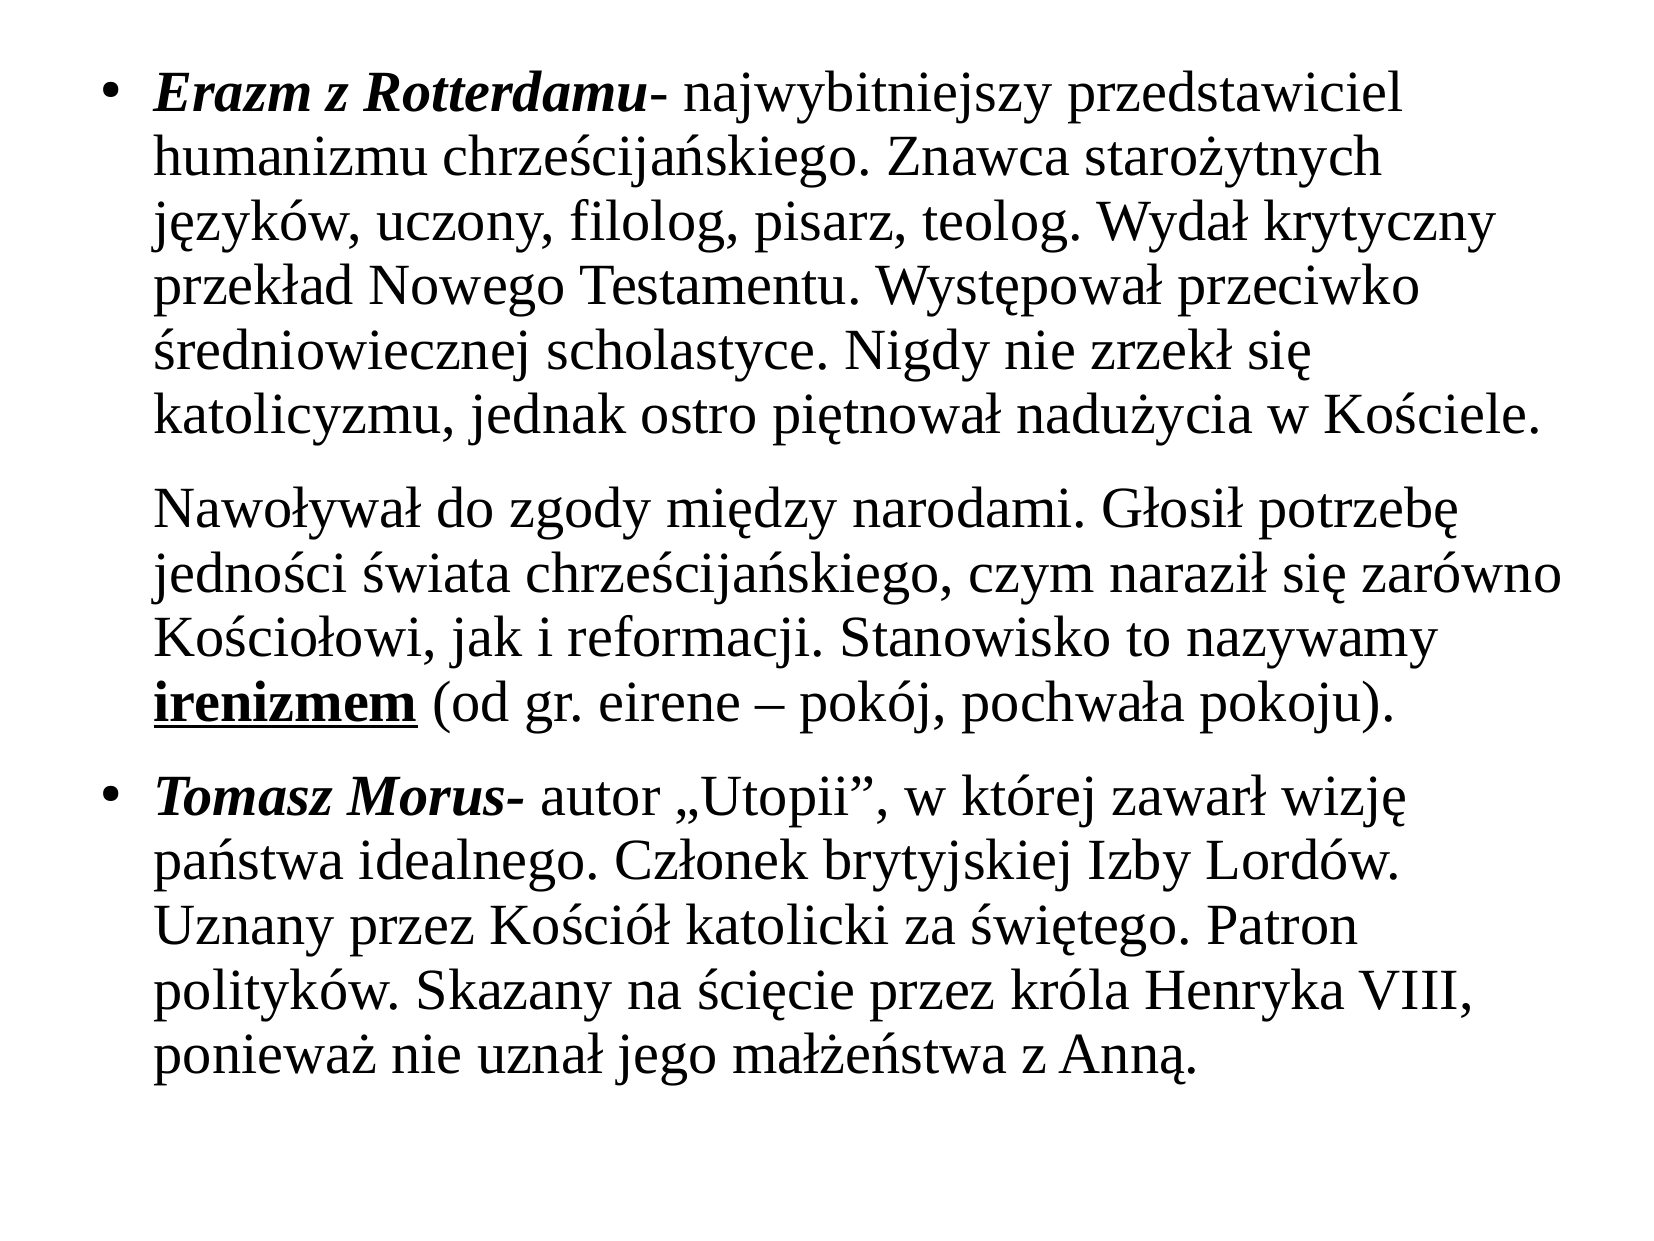

#
Erazm z Rotterdamu- najwybitniejszy przedstawiciel humanizmu chrześcijańskiego. Znawca starożytnych języków, uczony, filolog, pisarz, teolog. Wydał krytyczny przekład Nowego Testamentu. Występował przeciwko średniowiecznej scholastyce. Nigdy nie zrzekł się katolicyzmu, jednak ostro piętnował nadużycia w Kościele.
Nawoływał do zgody między narodami. Głosił potrzebę jedności świata chrześcijańskiego, czym naraził się zarówno Kościołowi, jak i reformacji. Stanowisko to nazywamy irenizmem (od gr. eirene – pokój, pochwała pokoju).
Tomasz Morus- autor „Utopii”, w której zawarł wizję państwa idealnego. Członek brytyjskiej Izby Lordów. Uznany przez Kościół katolicki za świętego. Patron polityków. Skazany na ścięcie przez króla Henryka VIII, ponieważ nie uznał jego małżeństwa z Anną.